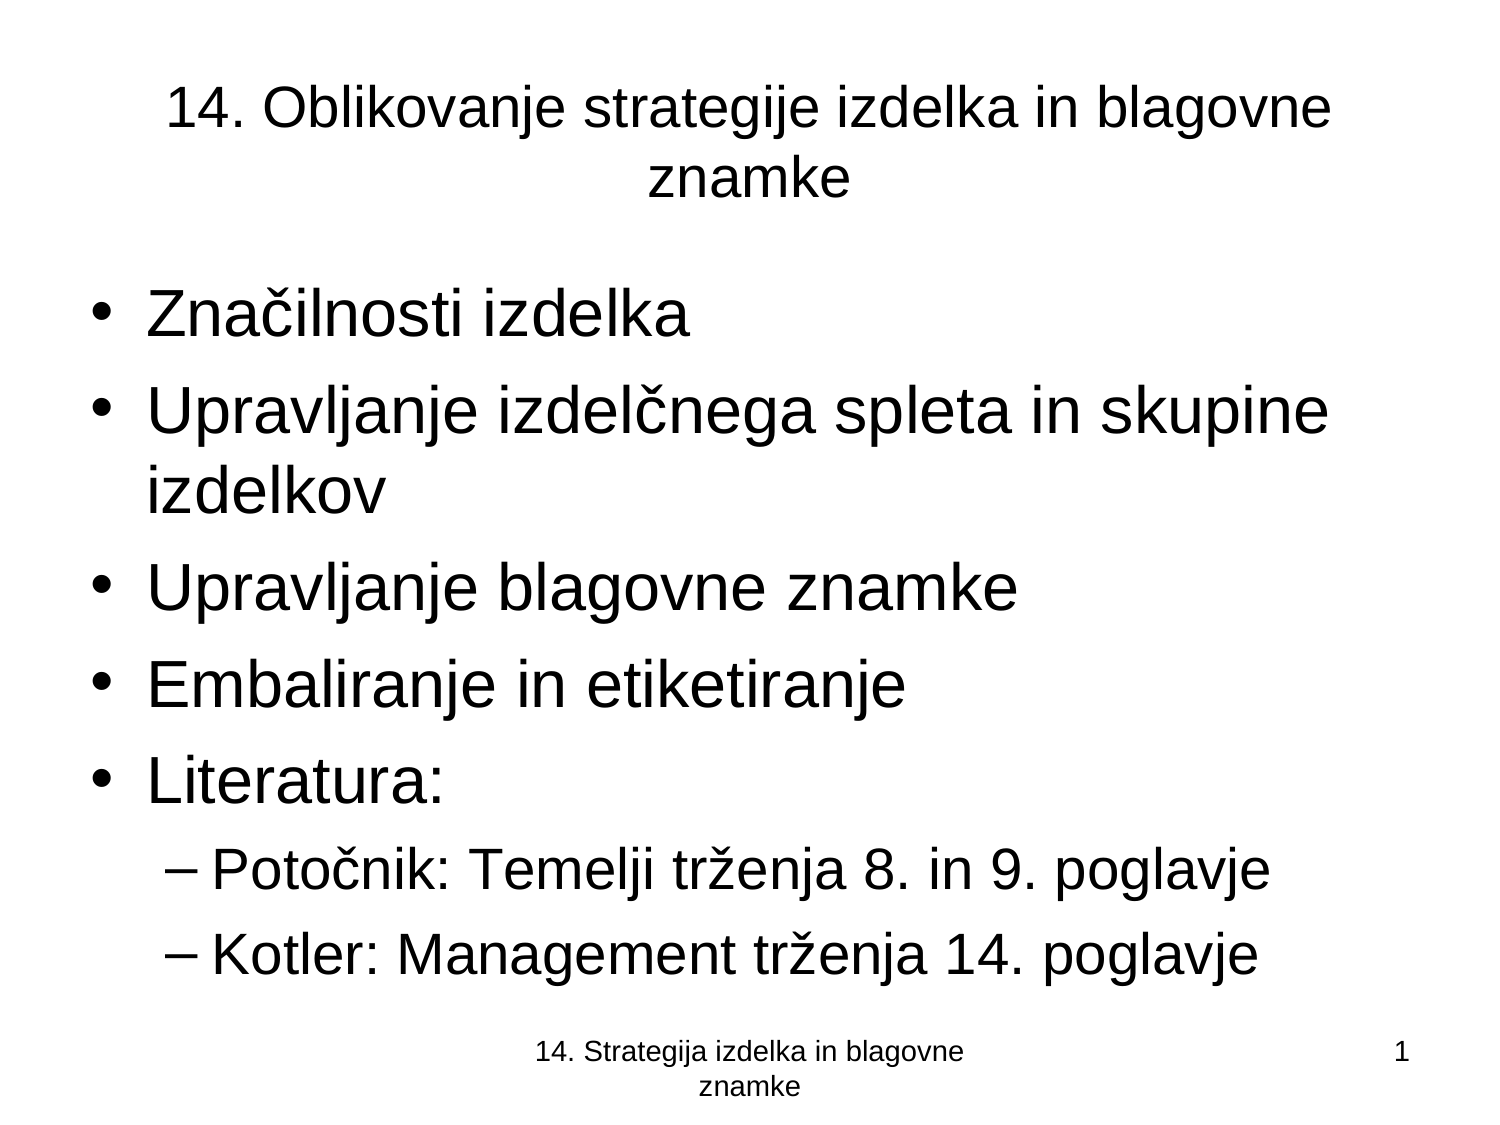

# 14. Oblikovanje strategije izdelka in blagovne znamke
Značilnosti izdelka
Upravljanje izdelčnega spleta in skupine izdelkov
Upravljanje blagovne znamke
Embaliranje in etiketiranje
Literatura:
Potočnik: Temelji trženja 8. in 9. poglavje
Kotler: Management trženja 14. poglavje
14. Strategija izdelka in blagovne znamke